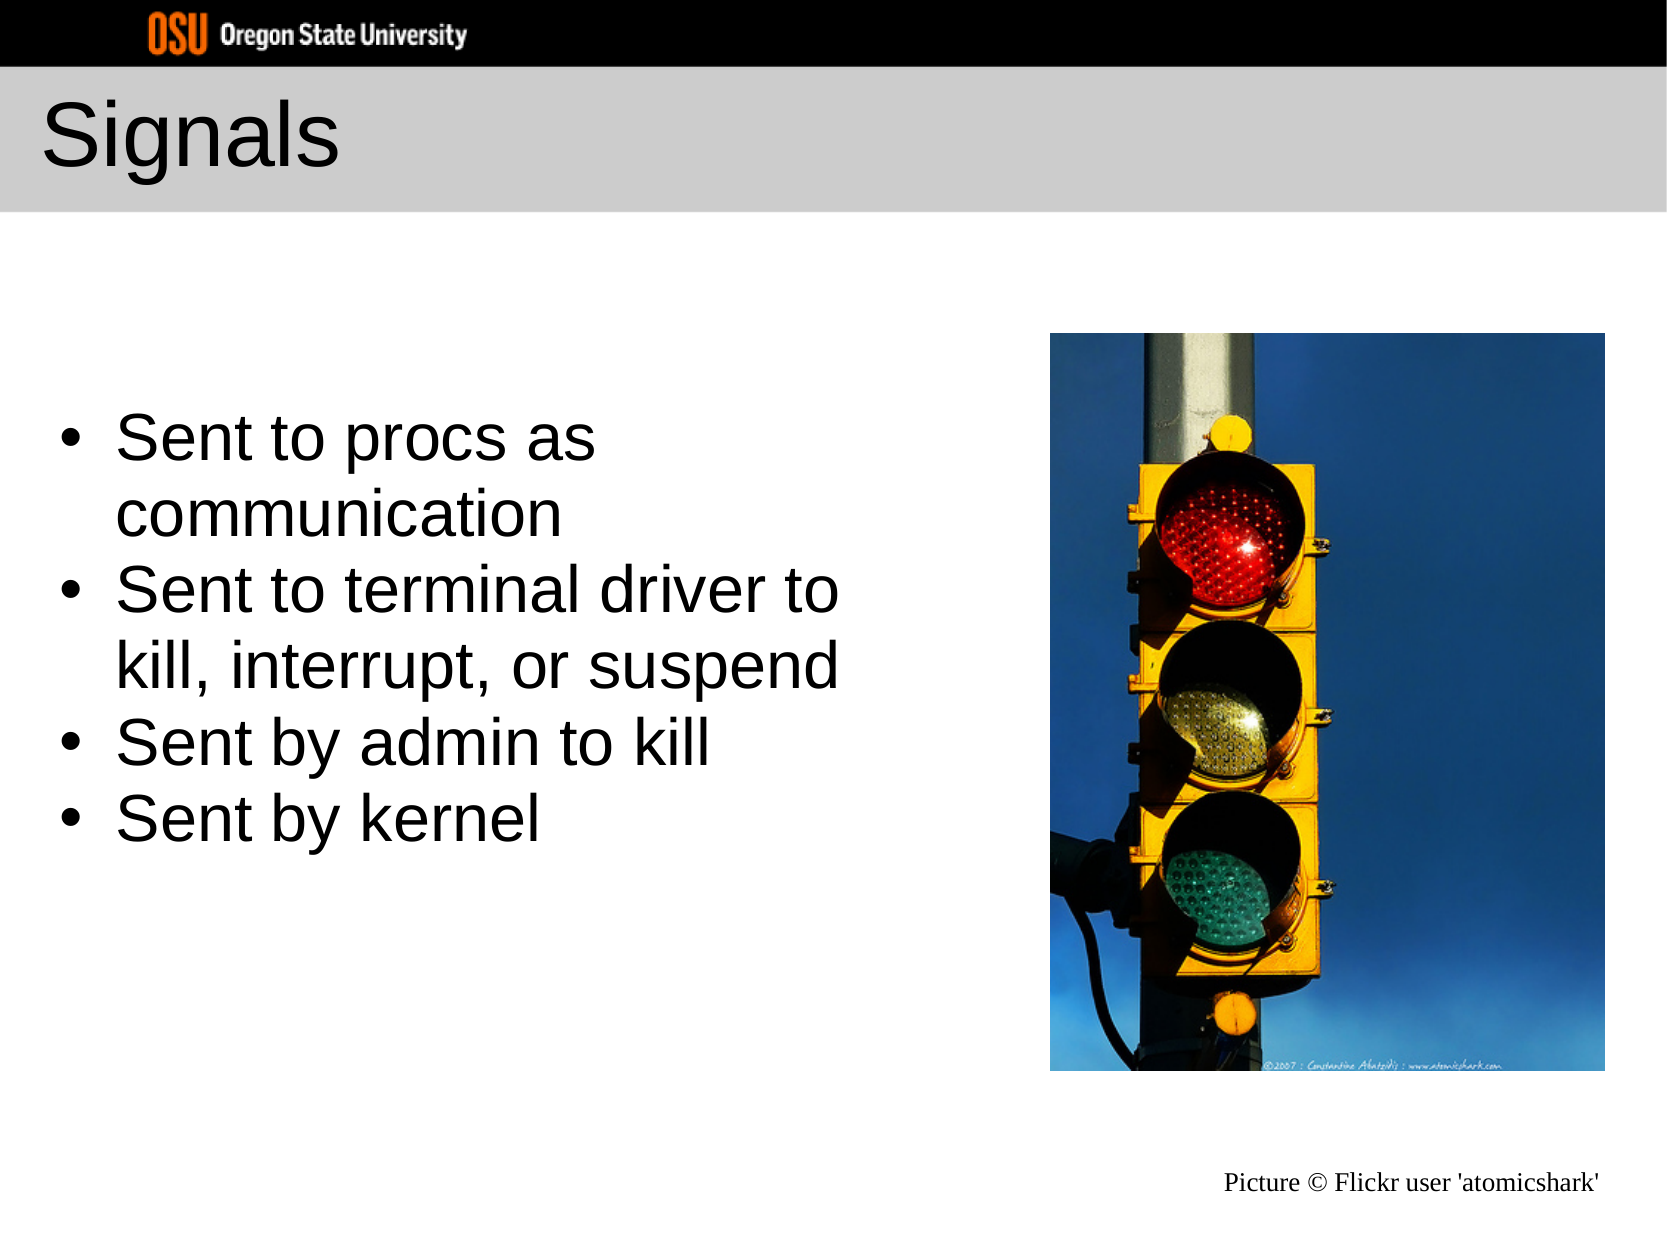

# Signals
Sent to procs as communication
Sent to terminal driver to kill, interrupt, or suspend
Sent by admin to kill
Sent by kernel
Picture © Flickr user 'atomicshark'